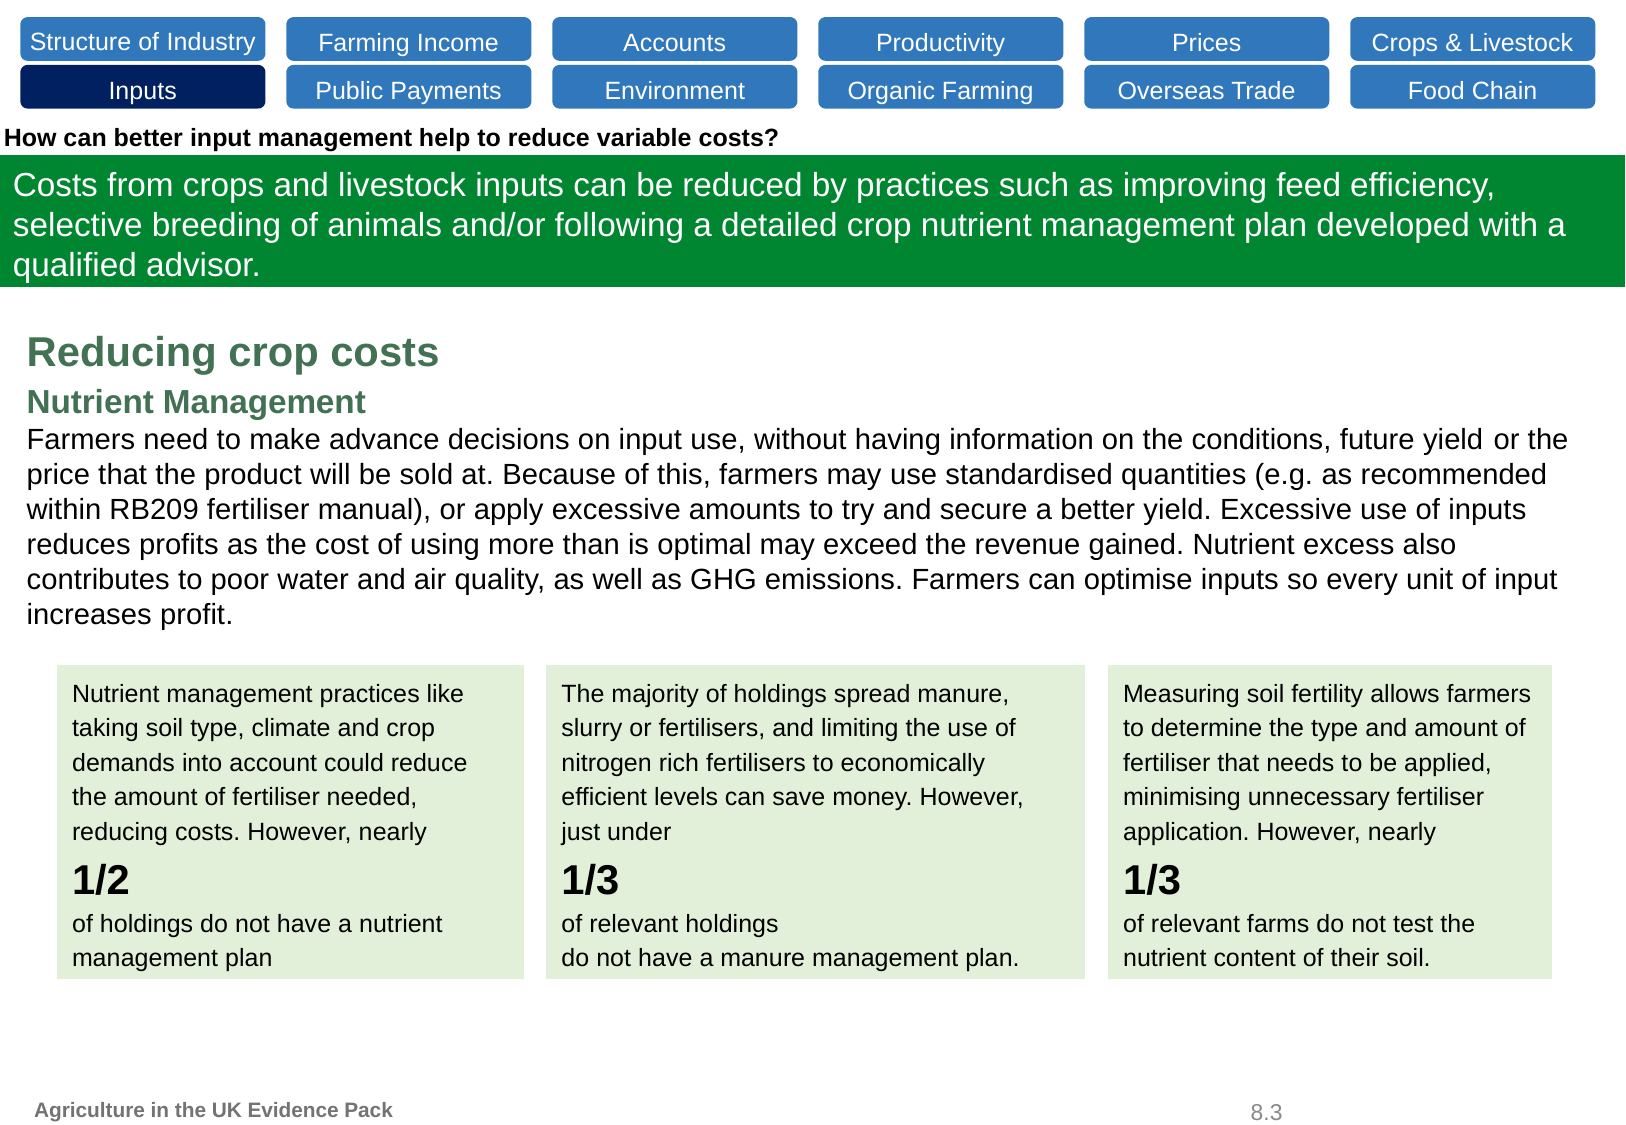

Structure of Industry
Farming Income
Accounts
Productivity
Prices
Crops & Livestock
Inputs
Public Payments
Environment
Organic Farming
Overseas Trade
Food Chain
# Slide 8.3 – How can better input management help to reduce variable costs
How can better input management help to reduce variable costs?
Costs from crops and livestock inputs can be reduced by practices such as improving feed efficiency, selective breeding of animals and/or following a detailed crop nutrient management plan developed with a qualified advisor.
Reducing crop costs
Nutrient Management
Farmers need to make advance decisions on input use, without having information on the conditions, future yield or the price that the product will be sold at. Because of this, farmers may use standardised quantities (e.g. as recommended within RB209 fertiliser manual), or apply excessive amounts to try and secure a better yield. Excessive use of inputs reduces profits as the cost of using more than is optimal may exceed the revenue gained. Nutrient excess also contributes to poor water and air quality, as well as GHG emissions. Farmers can optimise inputs so every unit of input increases profit.
Nutrient management practices like taking soil type, climate and crop demands into account could reduce the amount of fertiliser needed, reducing costs. However, nearly
1/2
of holdings do not have a nutrient management plan
The majority of holdings spread manure, slurry or fertilisers, and limiting the use of nitrogen rich fertilisers to economically efficient levels can save money. However,
just under
1/3
of relevant holdings
do not have a manure management plan.
Measuring soil fertility allows farmers to determine the type and amount of fertiliser that needs to be applied, minimising unnecessary fertiliser application. However, nearly
1/3
of relevant farms do not test the nutrient content of their soil.
8.3
Agriculture in the UK Evidence Pack